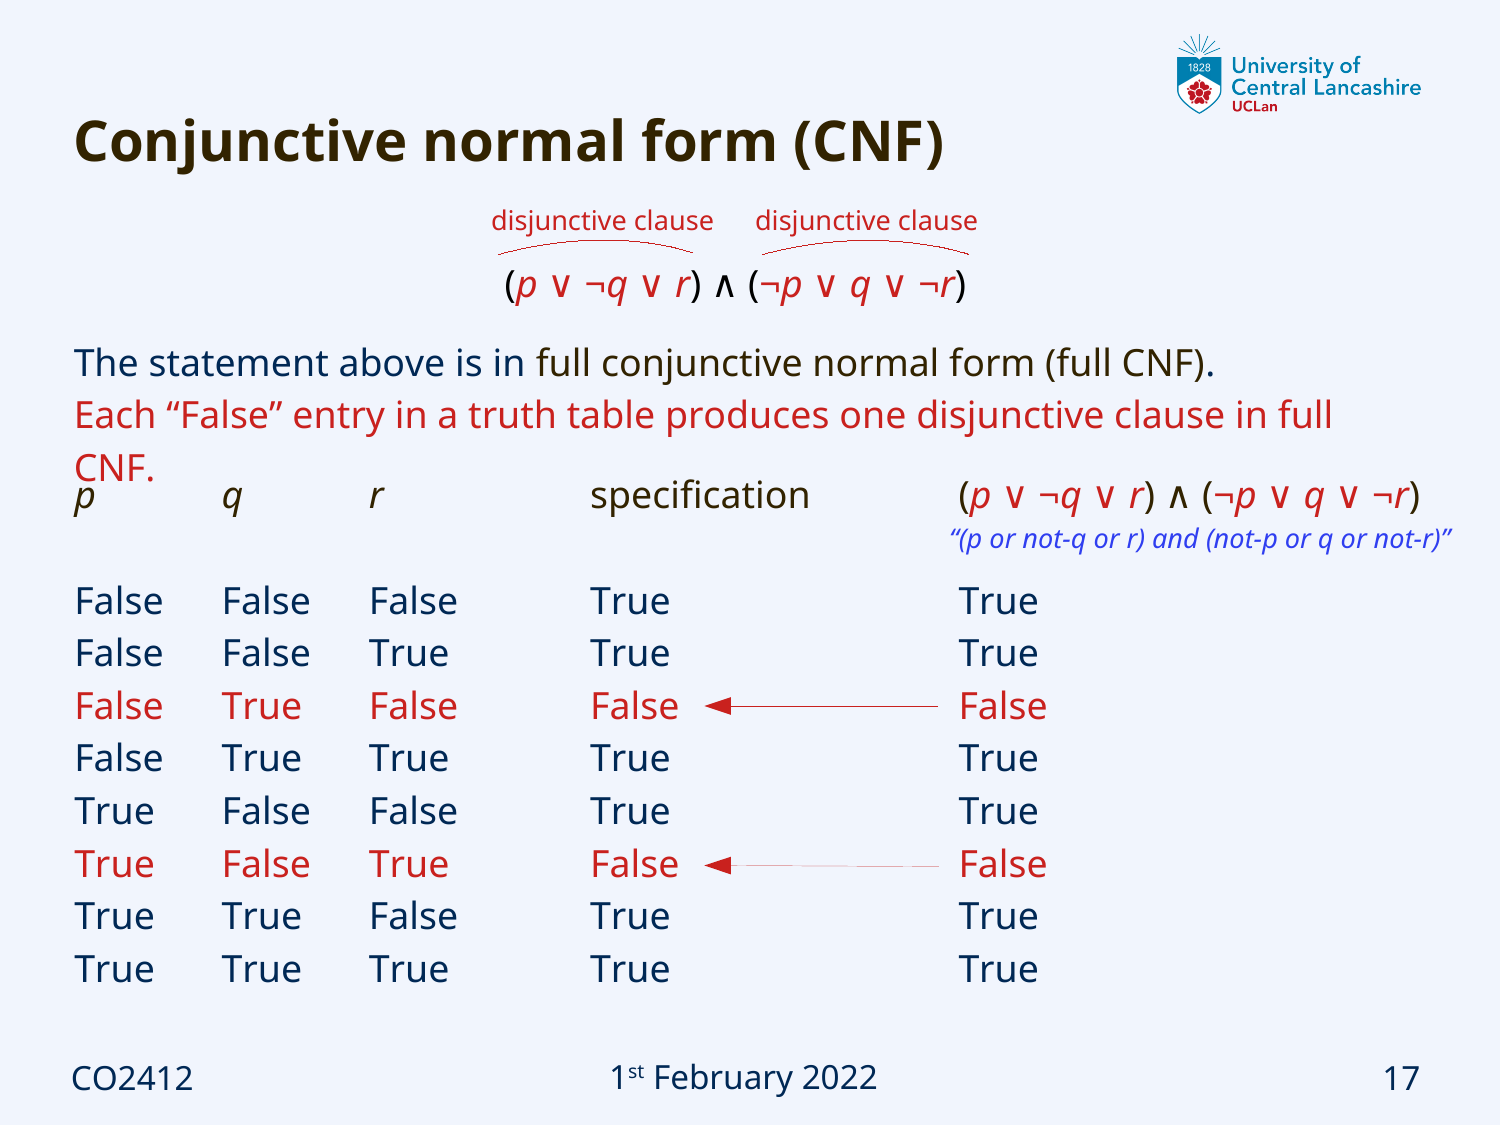

# Conjunctive normal form (CNF)
disjunctive clause
disjunctive clause
(p ∨ ¬q ∨ r) ∧ (¬p ∨ q ∨ ¬r)
The statement above is in full conjunctive normal form (full CNF).
Each “False” entry in a truth table produces one disjunctive clause in full CNF.
p		q		r			specification			(p ∨ ¬q ∨ r) ∧ (¬p ∨ q ∨ ¬r)
False	False	False		True				True
False	False	True		True				True
False	True	False		False				False
False	True	True		True				True
True	False	False		True				True
True	False	True		False				False
True	True	False		True				True
True	True	True		True				True
“(p or not-q or r) and (not-p or q or not-r)”